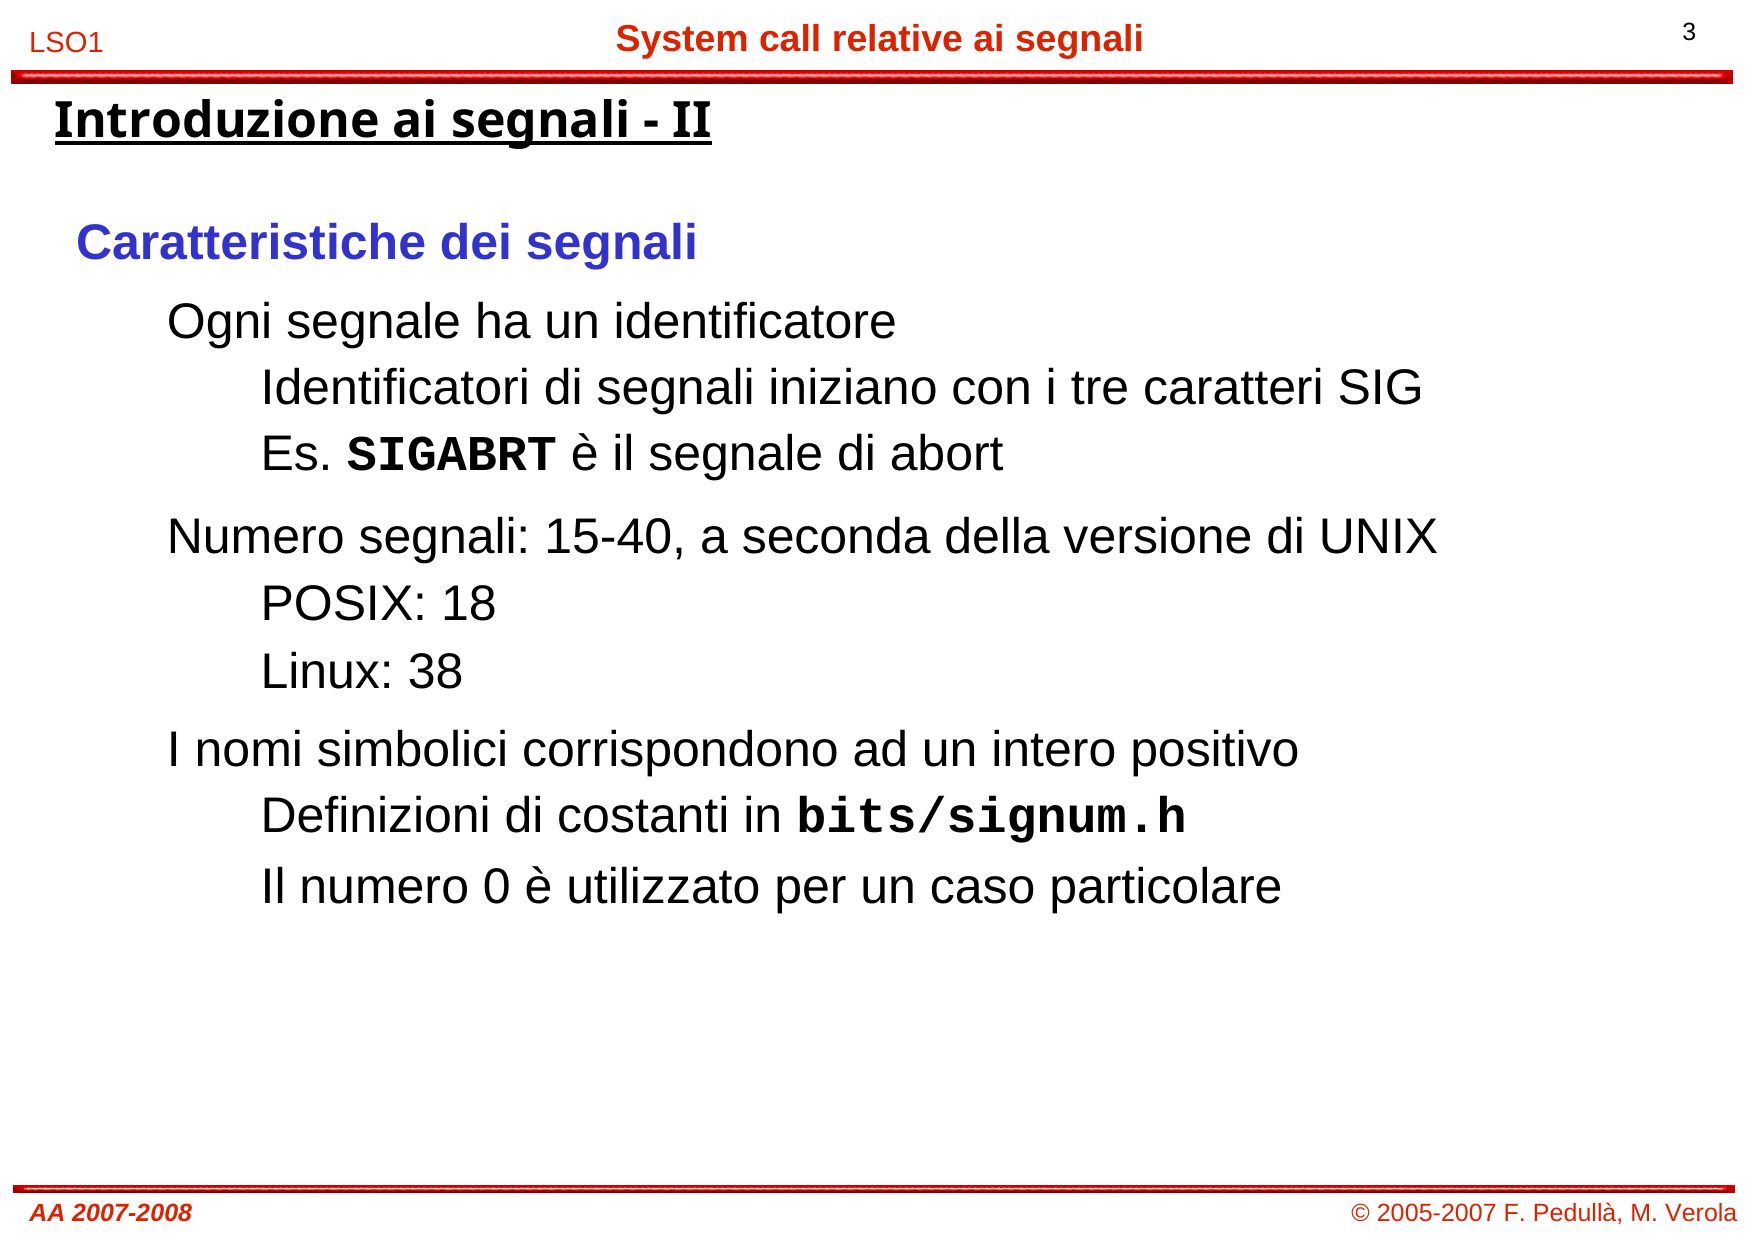

# Introduzione ai segnali - II
Caratteristiche dei segnali
Ogni segnale ha un identificatore
Identificatori di segnali iniziano con i tre caratteri SIG
Es. SIGABRT è il segnale di abort
Numero segnali: 15-40, a seconda della versione di UNIX
POSIX: 18
Linux: 38
I nomi simbolici corrispondono ad un intero positivo
Definizioni di costanti in bits/signum.h
Il numero 0 è utilizzato per un caso particolare